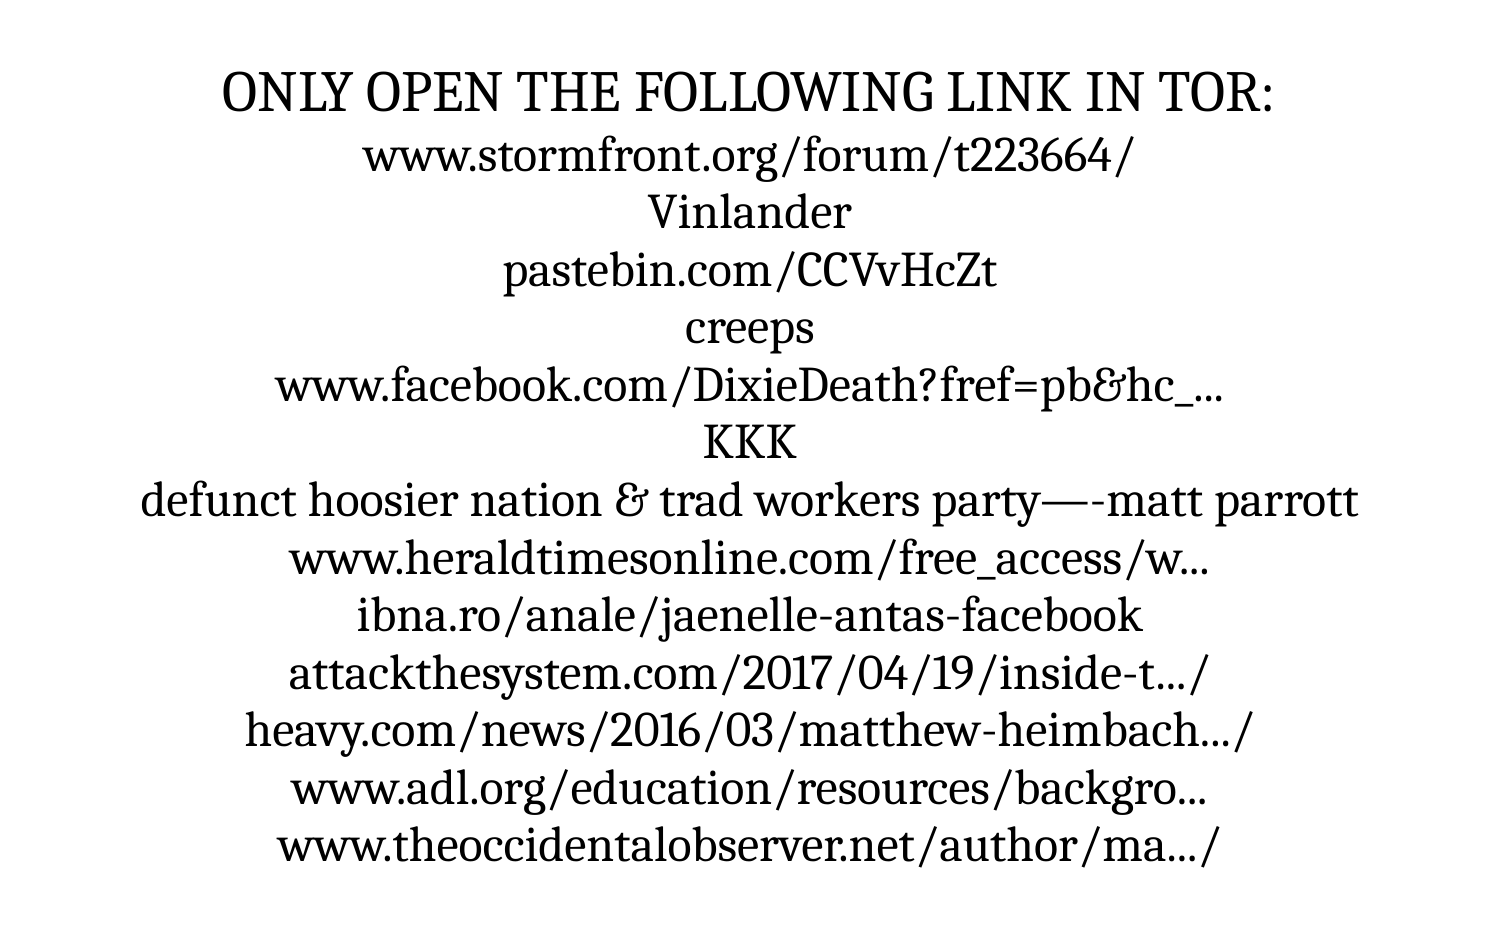

# ONLY OPEN THE FOLLOWING LINK IN TOR:
www.stormfront.org/forum/t223664/
Vinlander
pastebin.com/CCVvHcZt
creeps
www.facebook.com/DixieDeath?fref=pb&hc_...
KKK
defunct hoosier nation & trad workers party—-matt parrott
www.heraldtimesonline.com/free_access/w...
ibna.ro/anale/jaenelle-antas-facebook
attackthesystem.com/2017/04/19/inside-t.../
heavy.com/news/2016/03/matthew-heimbach.../
www.adl.org/education/resources/backgro...
www.theoccidentalobserver.net/author/ma.../